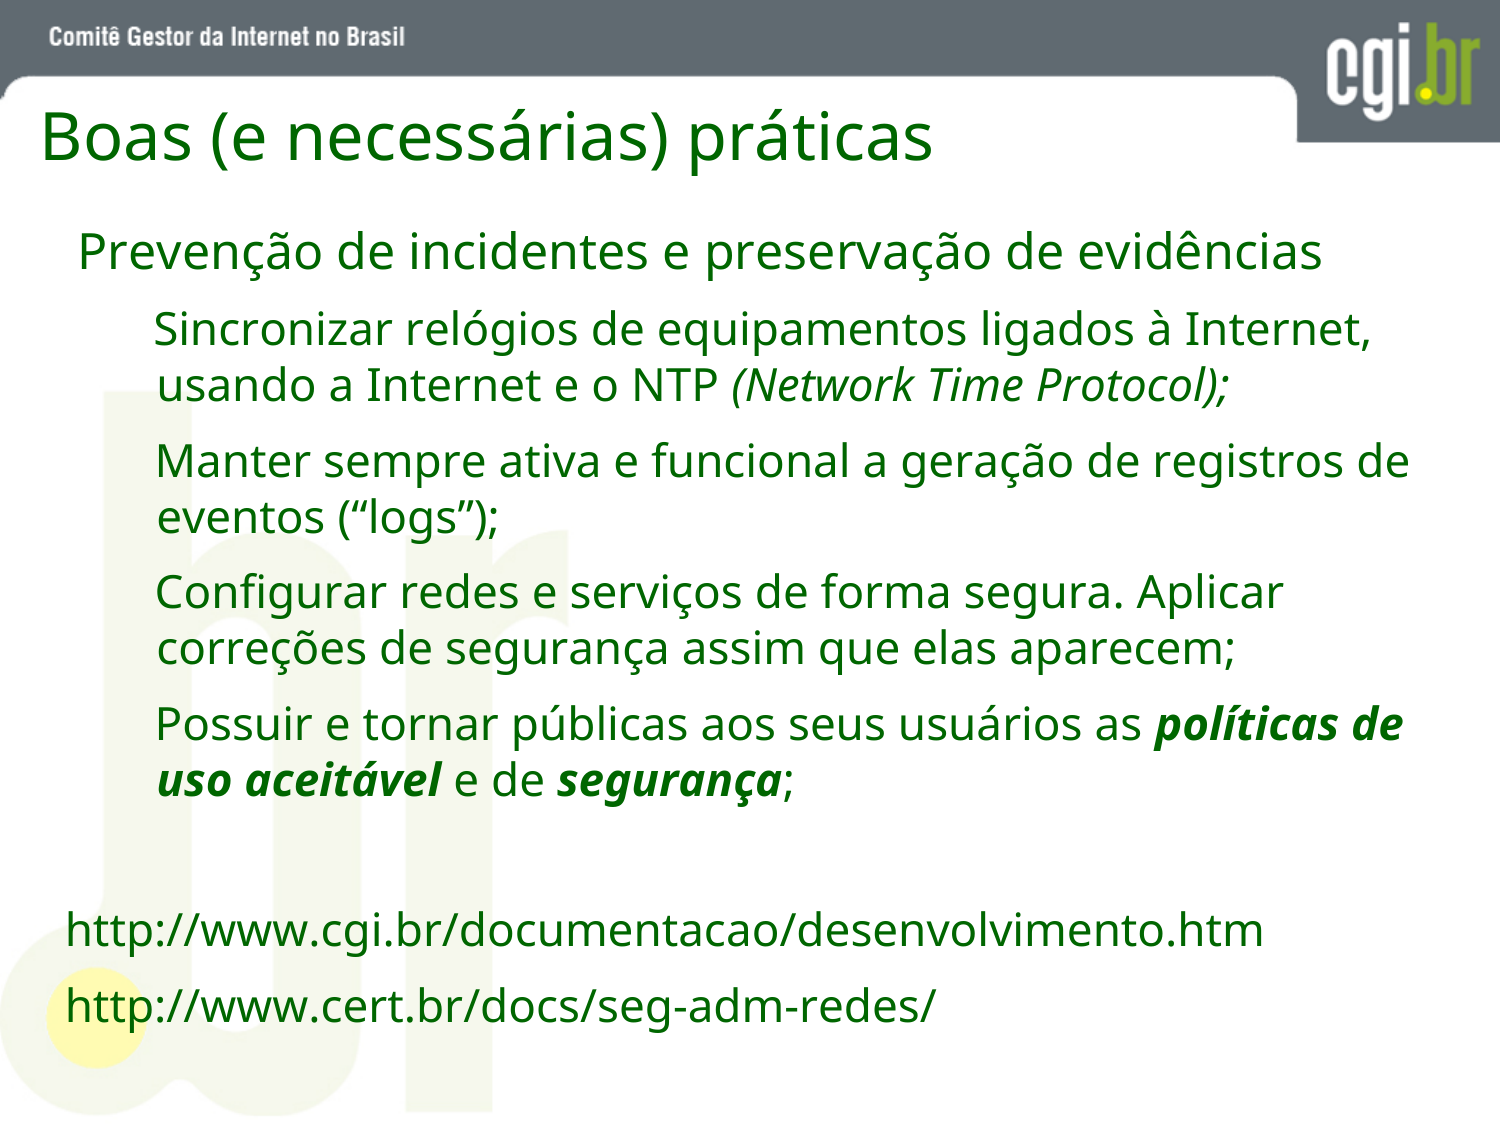

# Boas (e necessárias) práticas
 Prevenção de incidentes e preservação de evidências
 Sincronizar relógios de equipamentos ligados à Internet, usando a Internet e o NTP (Network Time Protocol);
 Manter sempre ativa e funcional a geração de registros de eventos (“logs”);
 Configurar redes e serviços de forma segura. Aplicar correções de segurança assim que elas aparecem;
 Possuir e tornar públicas aos seus usuários as políticas de uso aceitável e de segurança;
http://www.cgi.br/documentacao/desenvolvimento.htm
http://www.cert.br/docs/seg-adm-redes/